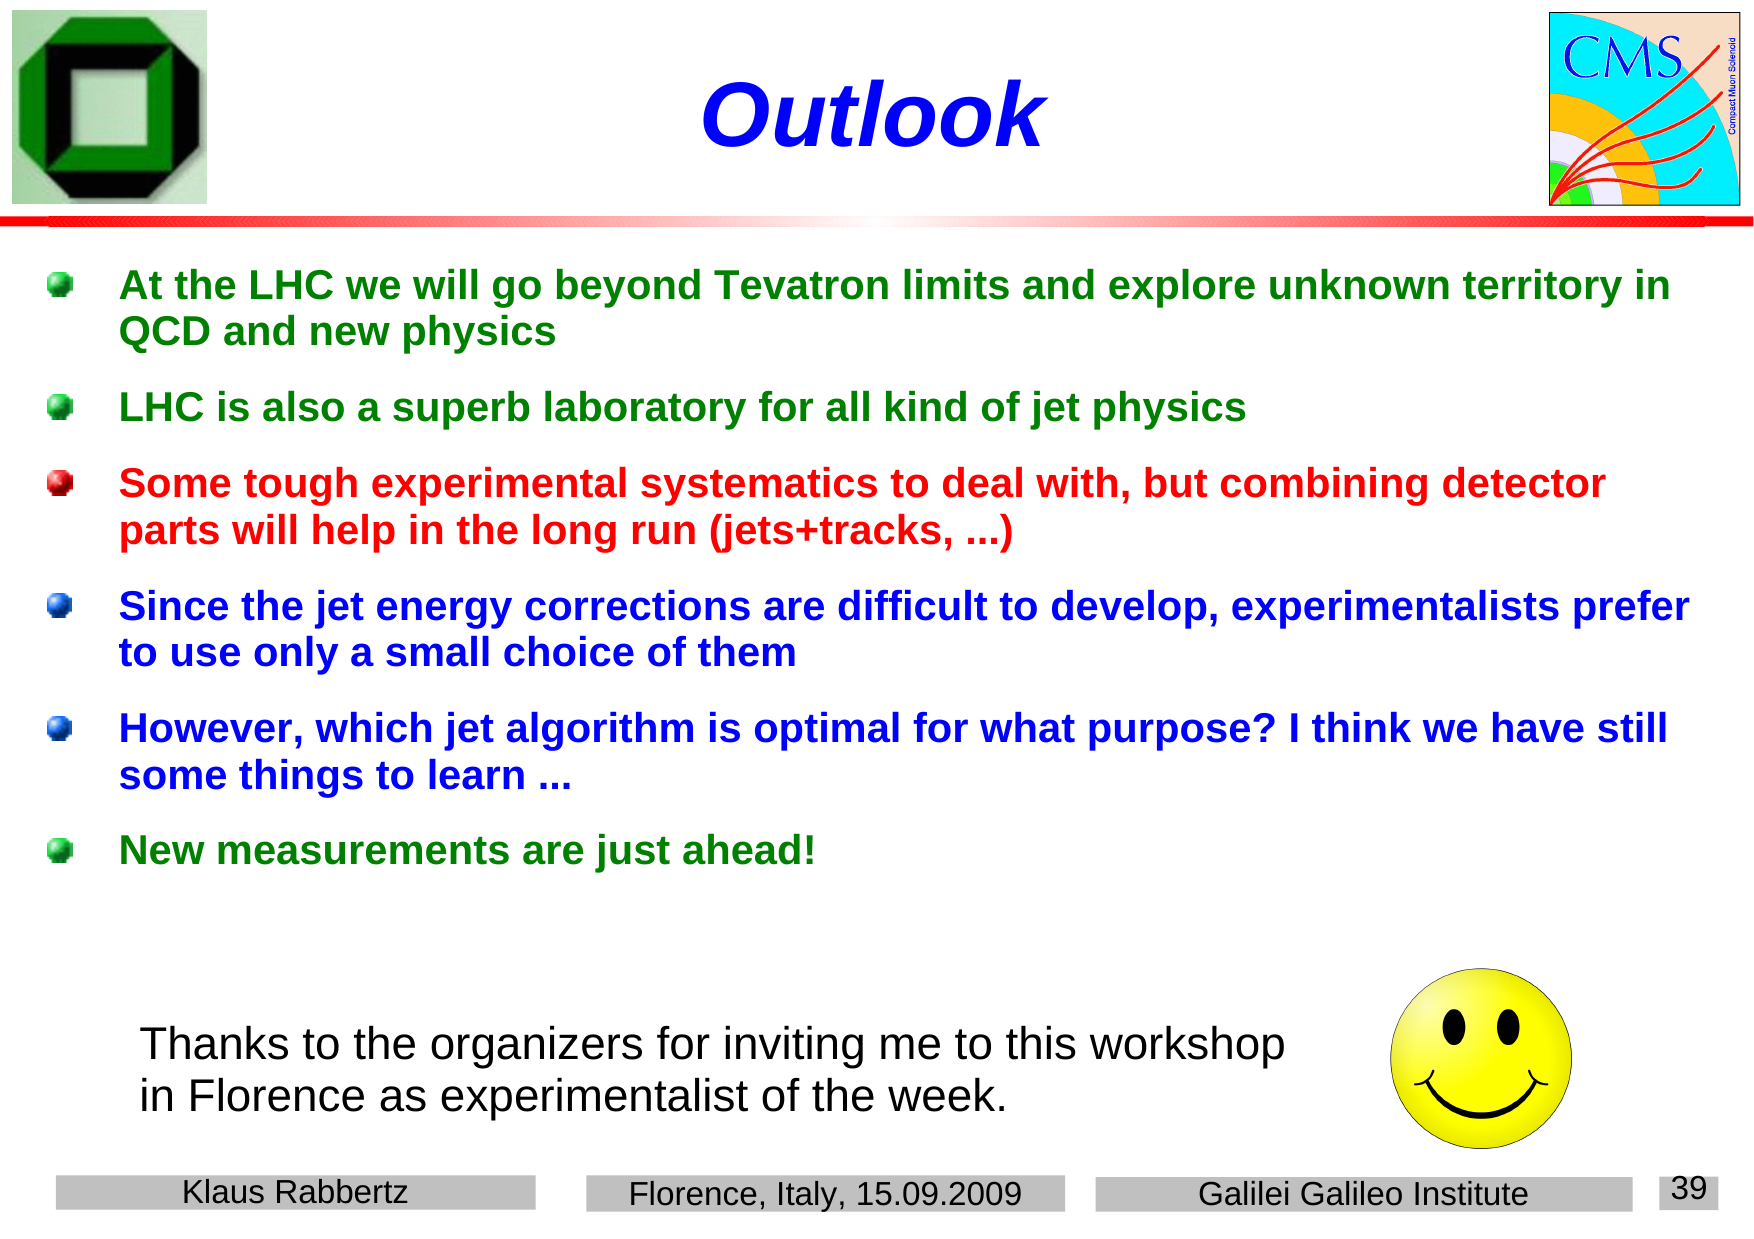

# Outlook
At the LHC we will go beyond Tevatron limits and explore unknown territory in QCD and new physics
LHC is also a superb laboratory for all kind of jet physics
Some tough experimental systematics to deal with, but combining detector parts will help in the long run (jets+tracks, ...)
Since the jet energy corrections are difficult to develop, experimentalists prefer to use only a small choice of them
However, which jet algorithm is optimal for what purpose? I think we have still some things to learn ...
New measurements are just ahead!
Thanks to the organizers for inviting me to this workshop
in Florence as experimentalist of the week.